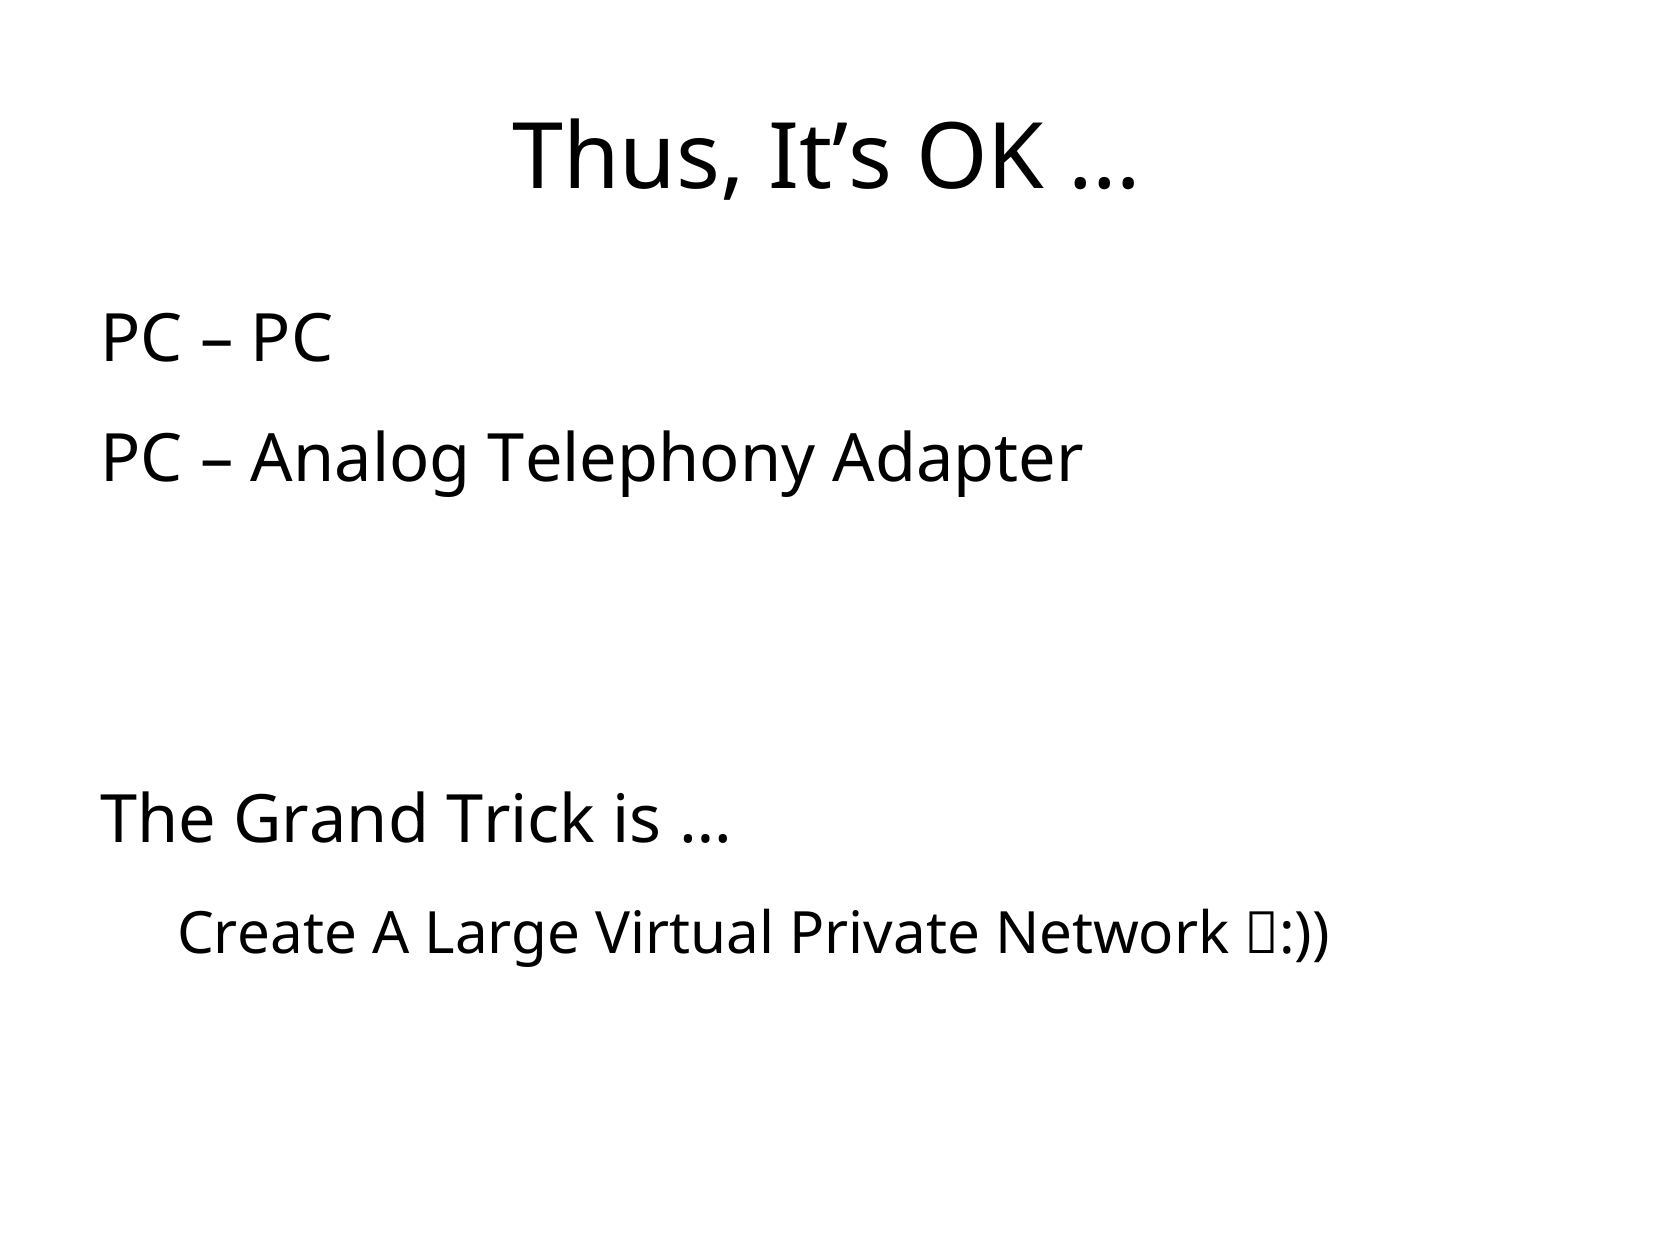

# Thus, It’s OK …
PC – PC
PC – Analog Telephony Adapter
The Grand Trick is …
Create A Large Virtual Private Network :))